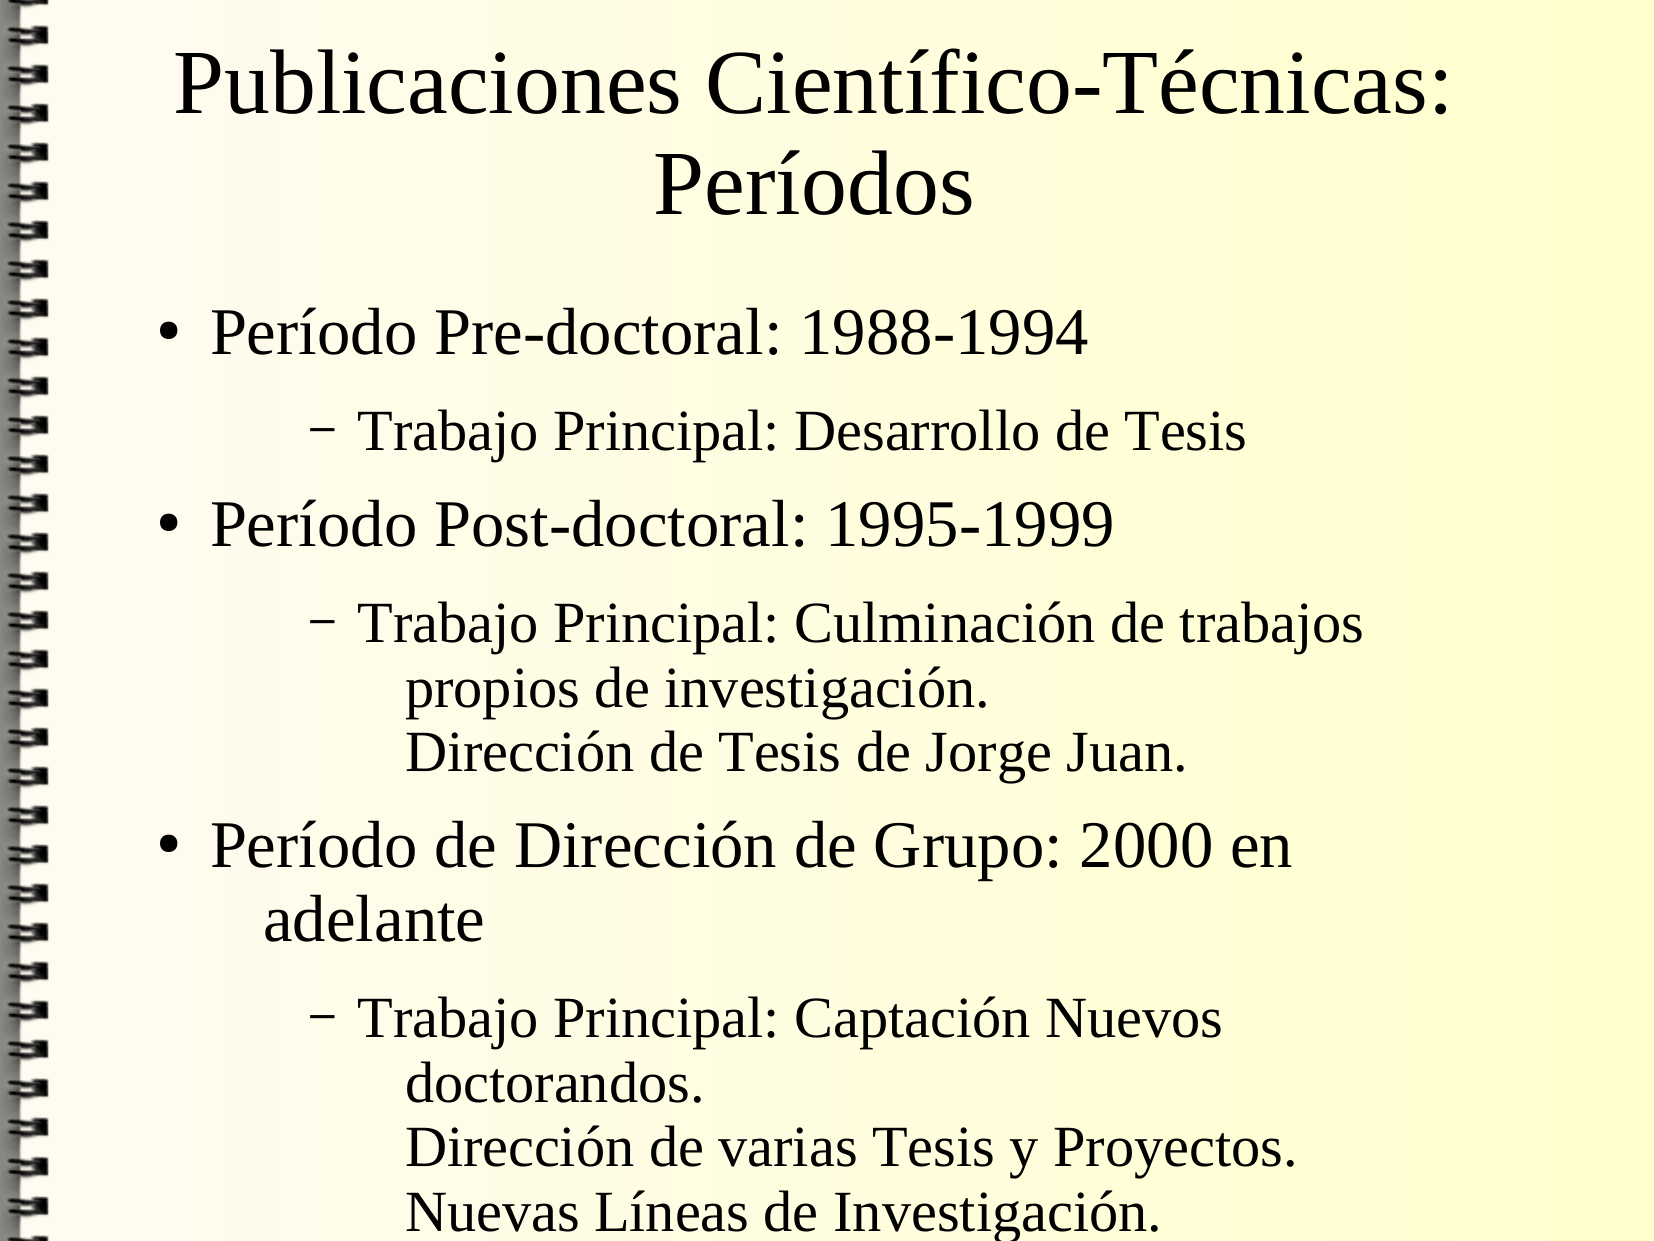

# Publicaciones Científico-Técnicas: Períodos
Período Pre-doctoral: 1988-1994
Trabajo Principal: Desarrollo de Tesis
Período Post-doctoral: 1995-1999
Trabajo Principal: Culminación de trabajos propios de investigación.
Dirección de Tesis de Jorge Juan.
Período de Dirección de Grupo: 2000 en adelante
Trabajo Principal: Captación Nuevos doctorandos.
Dirección de varias Tesis y Proyectos.
Nuevas Líneas de Investigación.
Consolidación de Grupo propio de Investigación.